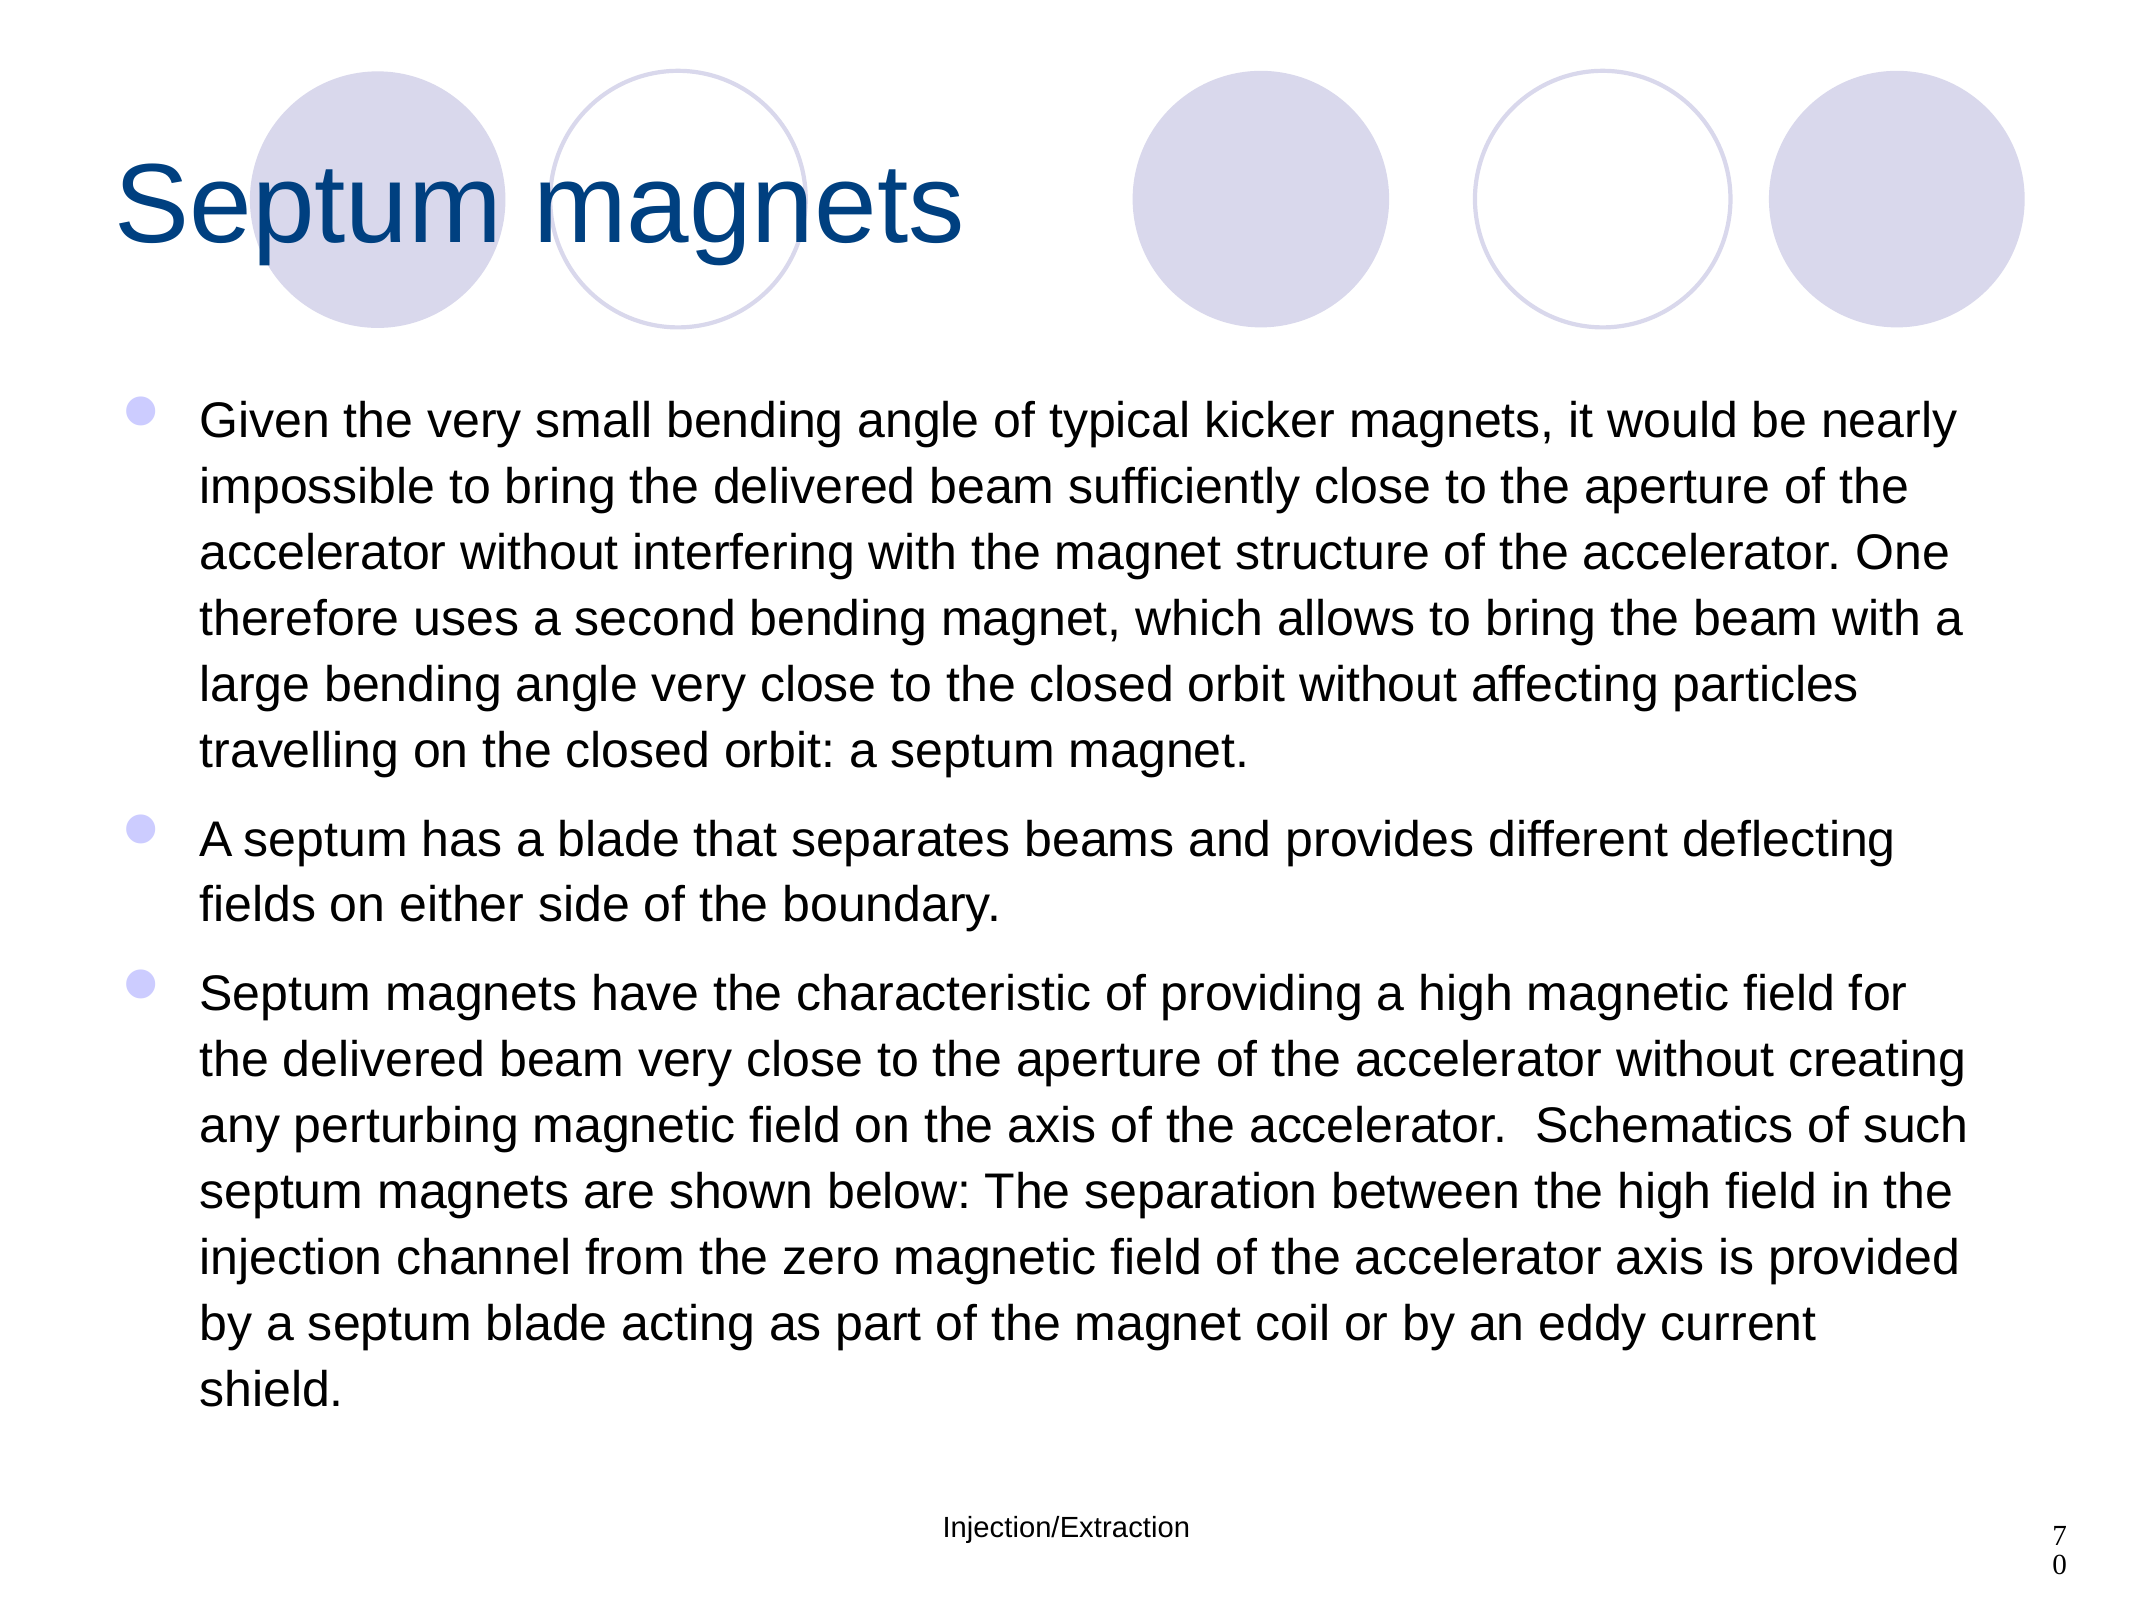

# Septum magnets
Given the very small bending angle of typical kicker magnets, it would be nearly impossible to bring the delivered beam sufficiently close to the aperture of the accelerator without interfering with the magnet structure of the accelerator. One therefore uses a second bending magnet, which allows to bring the beam with a large bending angle very close to the closed orbit without affecting particles travelling on the closed orbit: a septum magnet.
A septum has a blade that separates beams and provides different deflecting fields on either side of the boundary.
Septum magnets have the characteristic of providing a high magnetic field for the delivered beam very close to the aperture of the accelerator without creating any perturbing magnetic field on the axis of the accelerator. Schematics of such septum magnets are shown below: The separation between the high field in the injection channel from the zero magnetic field of the accelerator axis is provided by a septum blade acting as part of the magnet coil or by an eddy current shield.
70